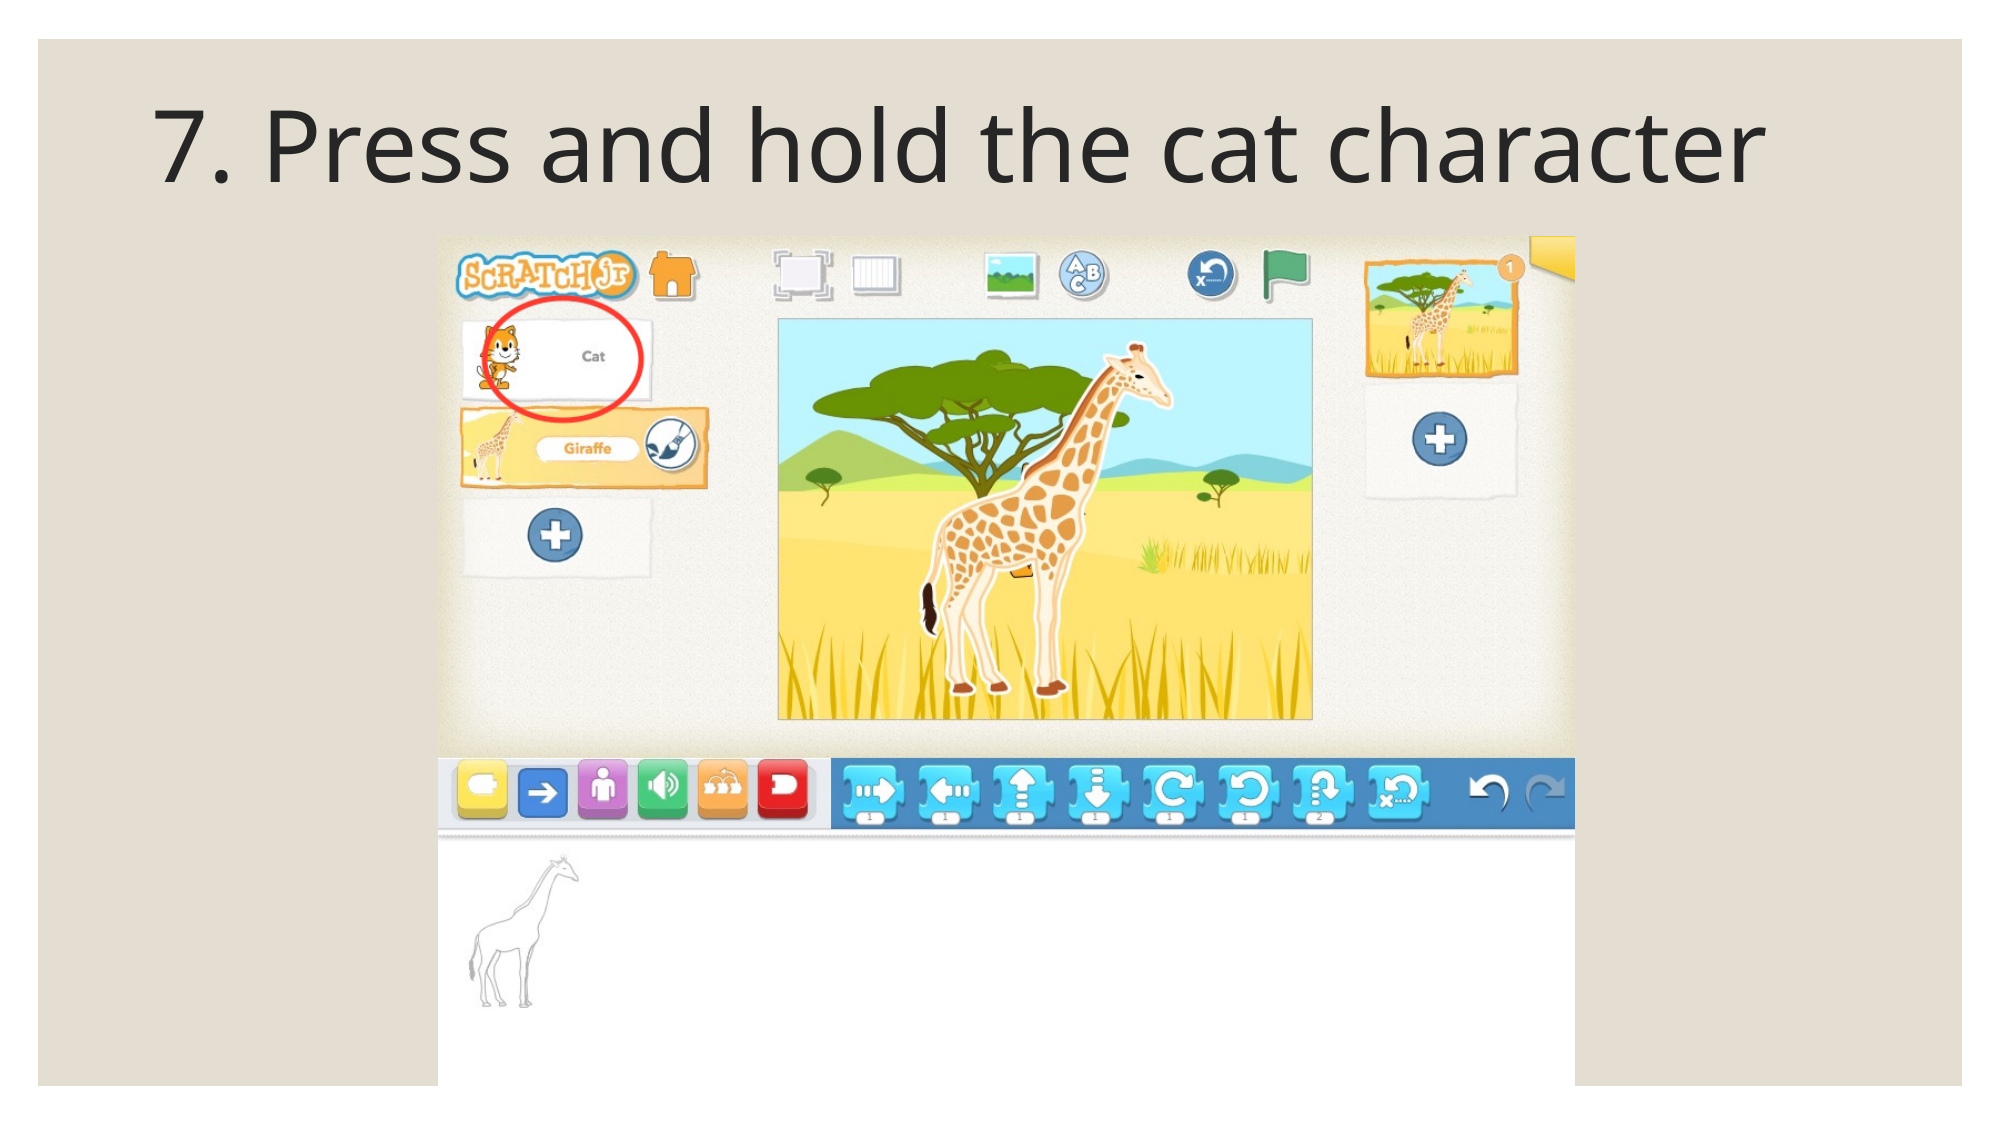

# 7. Press and hold the cat character